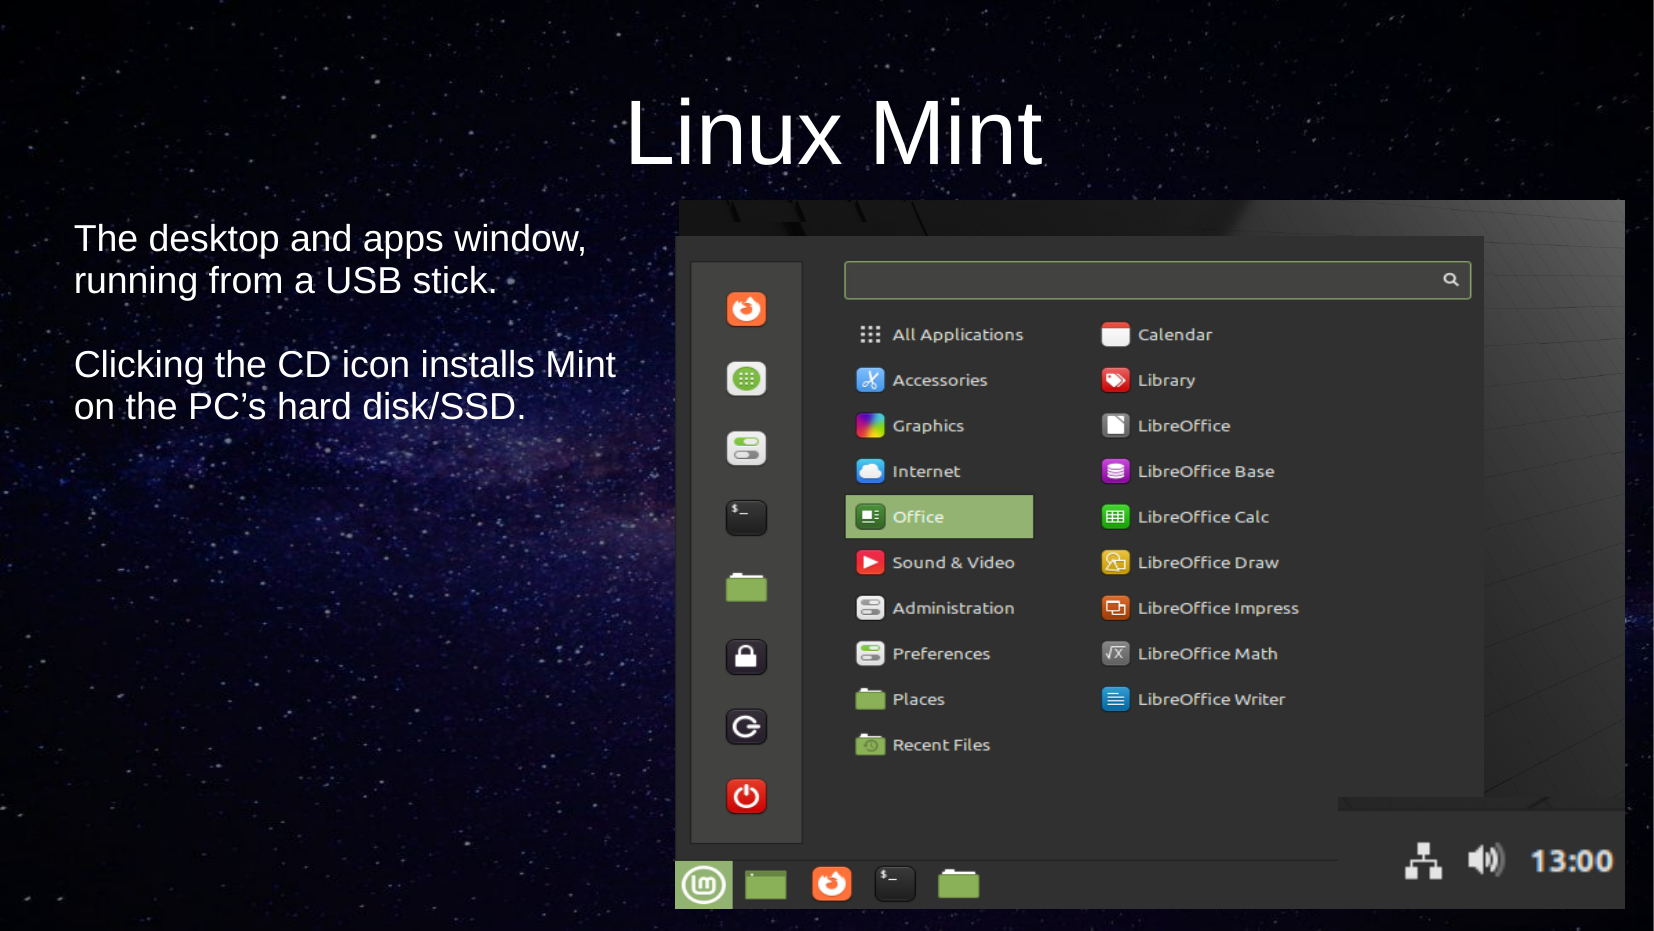

# Linux Mint
The desktop and apps window, running from a USB stick.
Clicking the CD icon installs Mint on the PC’s hard disk/SSD.